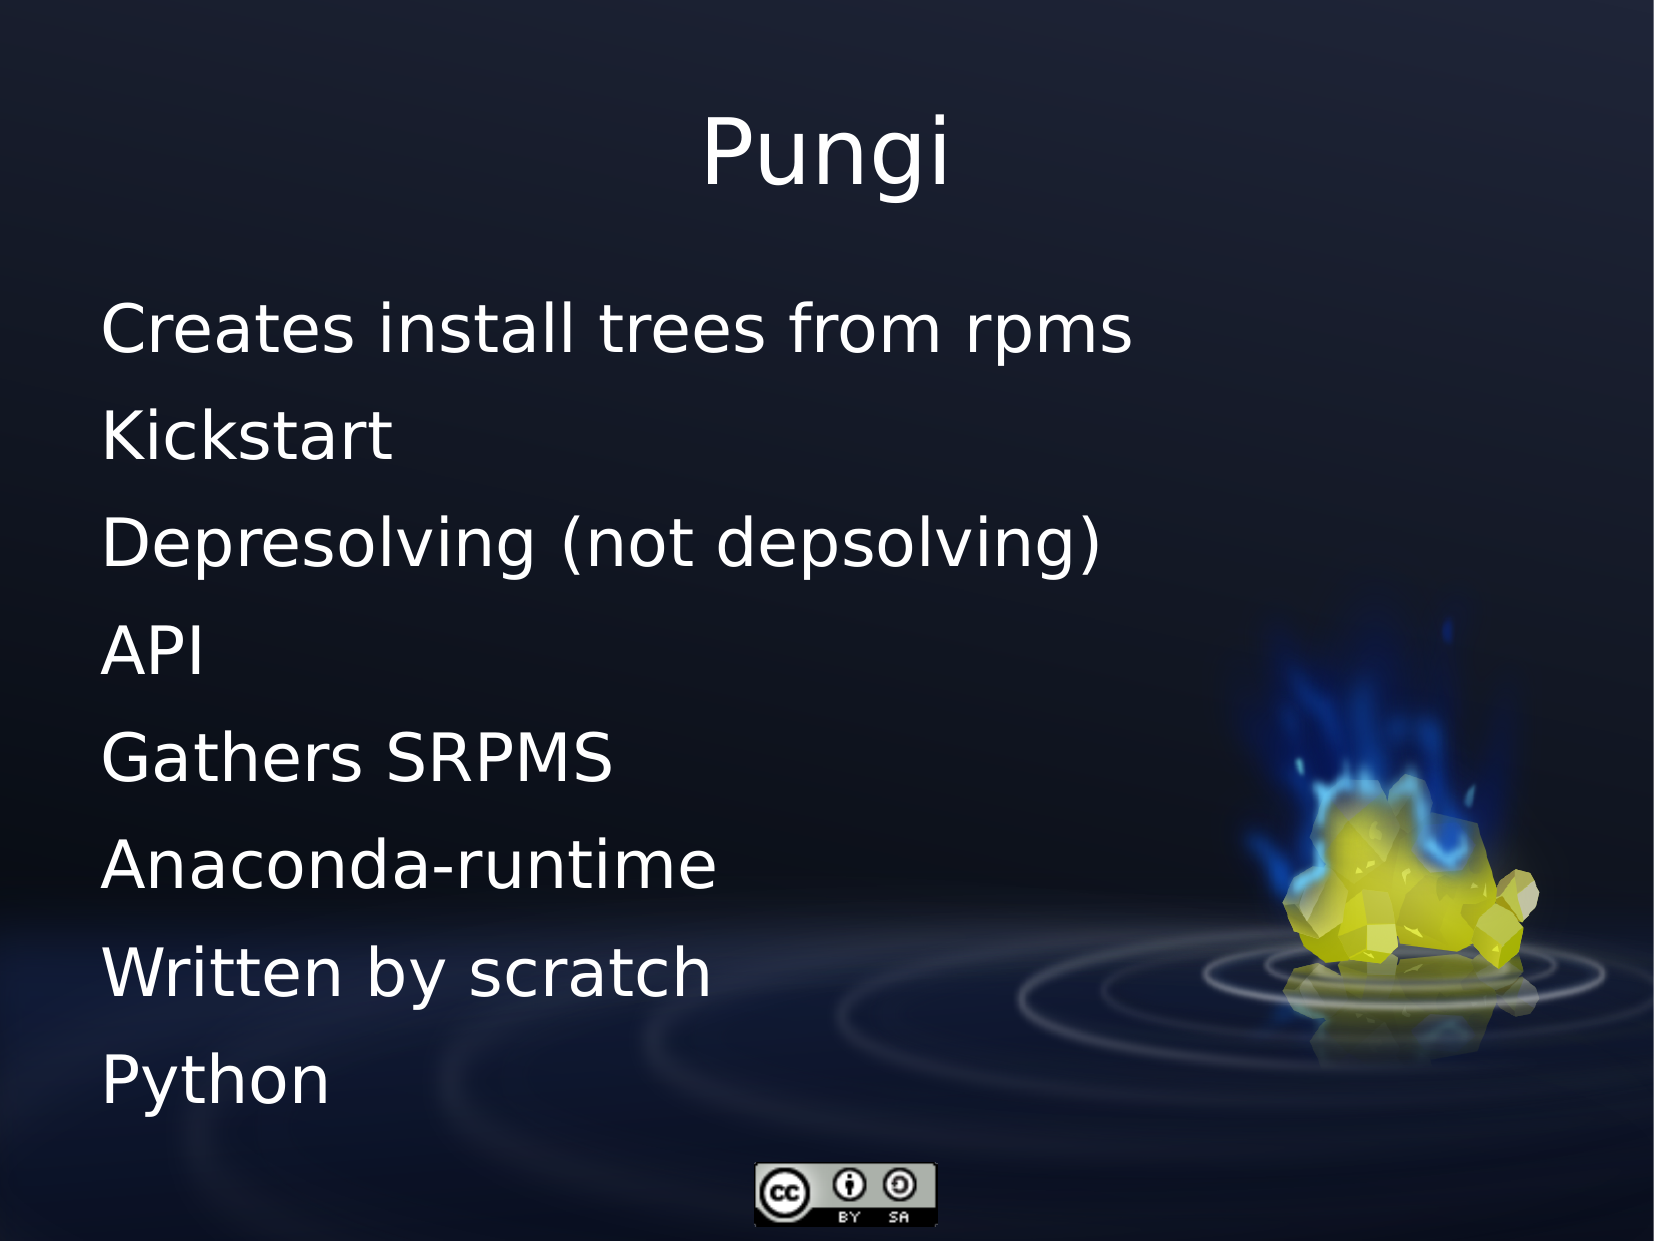

# Pungi
Creates install trees from rpms
Kickstart
Depresolving (not depsolving)
API
Gathers SRPMS
Anaconda-runtime
Written by scratch
Python